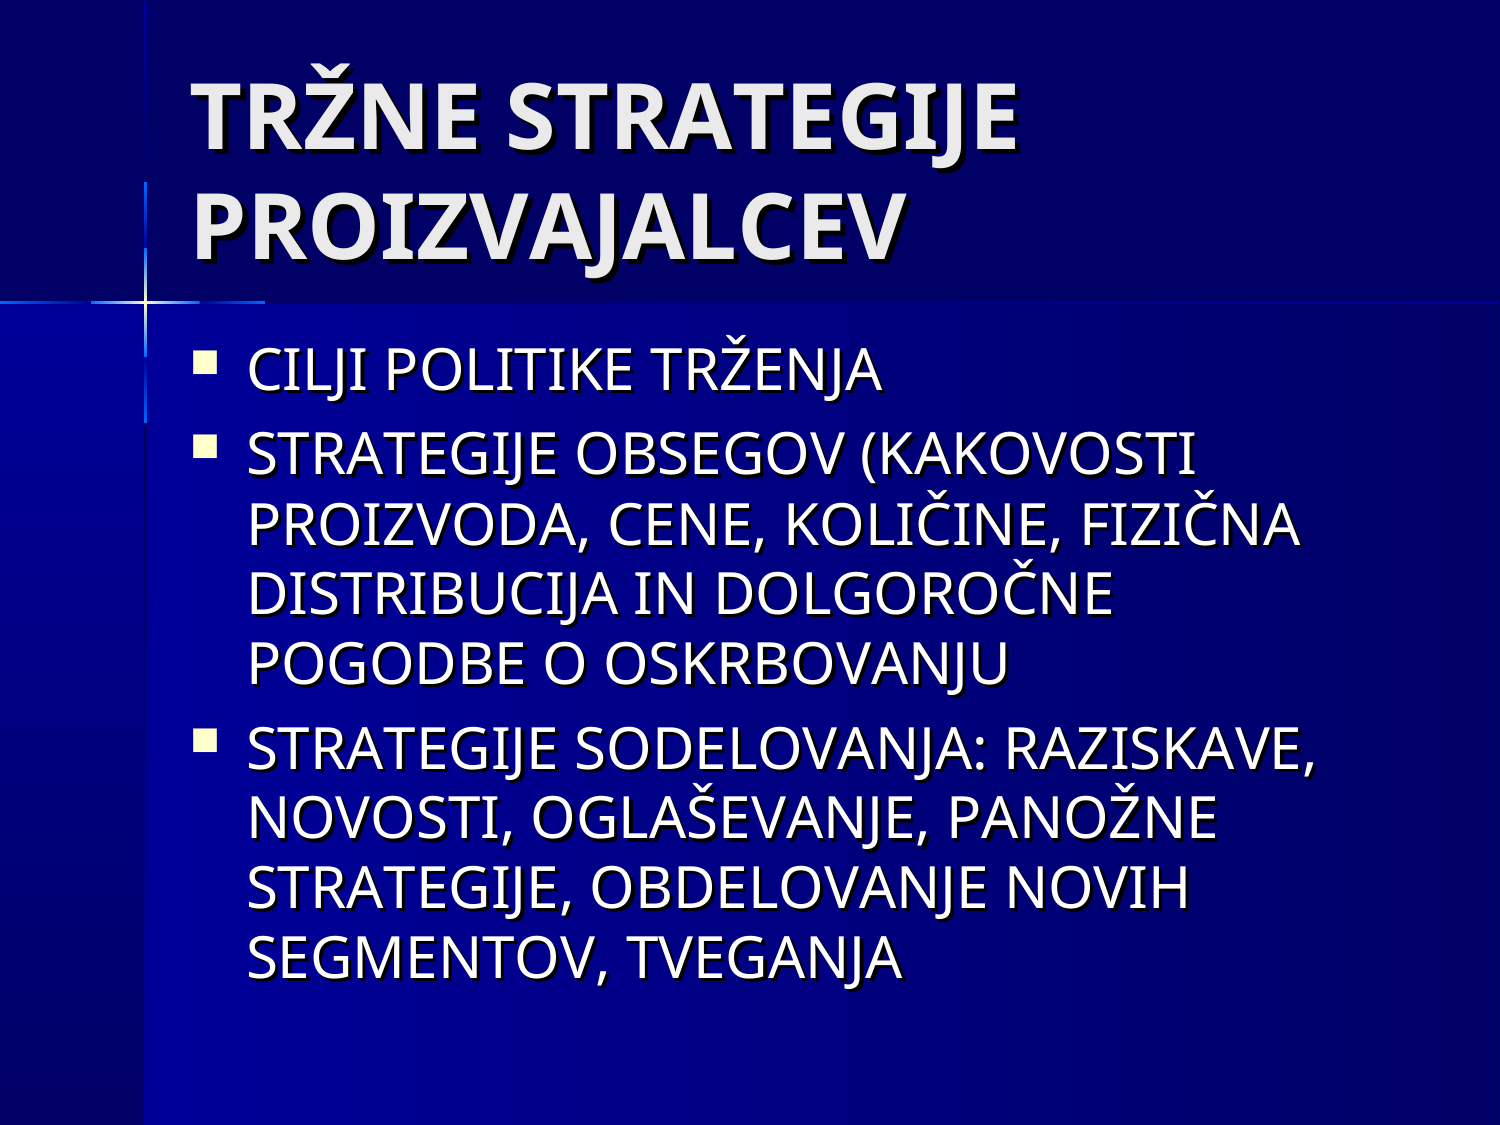

# TRŽNE STRATEGIJE PROIZVAJALCEV
CILJI POLITIKE TRŽENJA
STRATEGIJE OBSEGOV (KAKOVOSTI PROIZVODA, CENE, KOLIČINE, FIZIČNA DISTRIBUCIJA IN DOLGOROČNE POGODBE O OSKRBOVANJU
STRATEGIJE SODELOVANJA: RAZISKAVE, NOVOSTI, OGLAŠEVANJE, PANOŽNE STRATEGIJE, OBDELOVANJE NOVIH SEGMENTOV, TVEGANJA